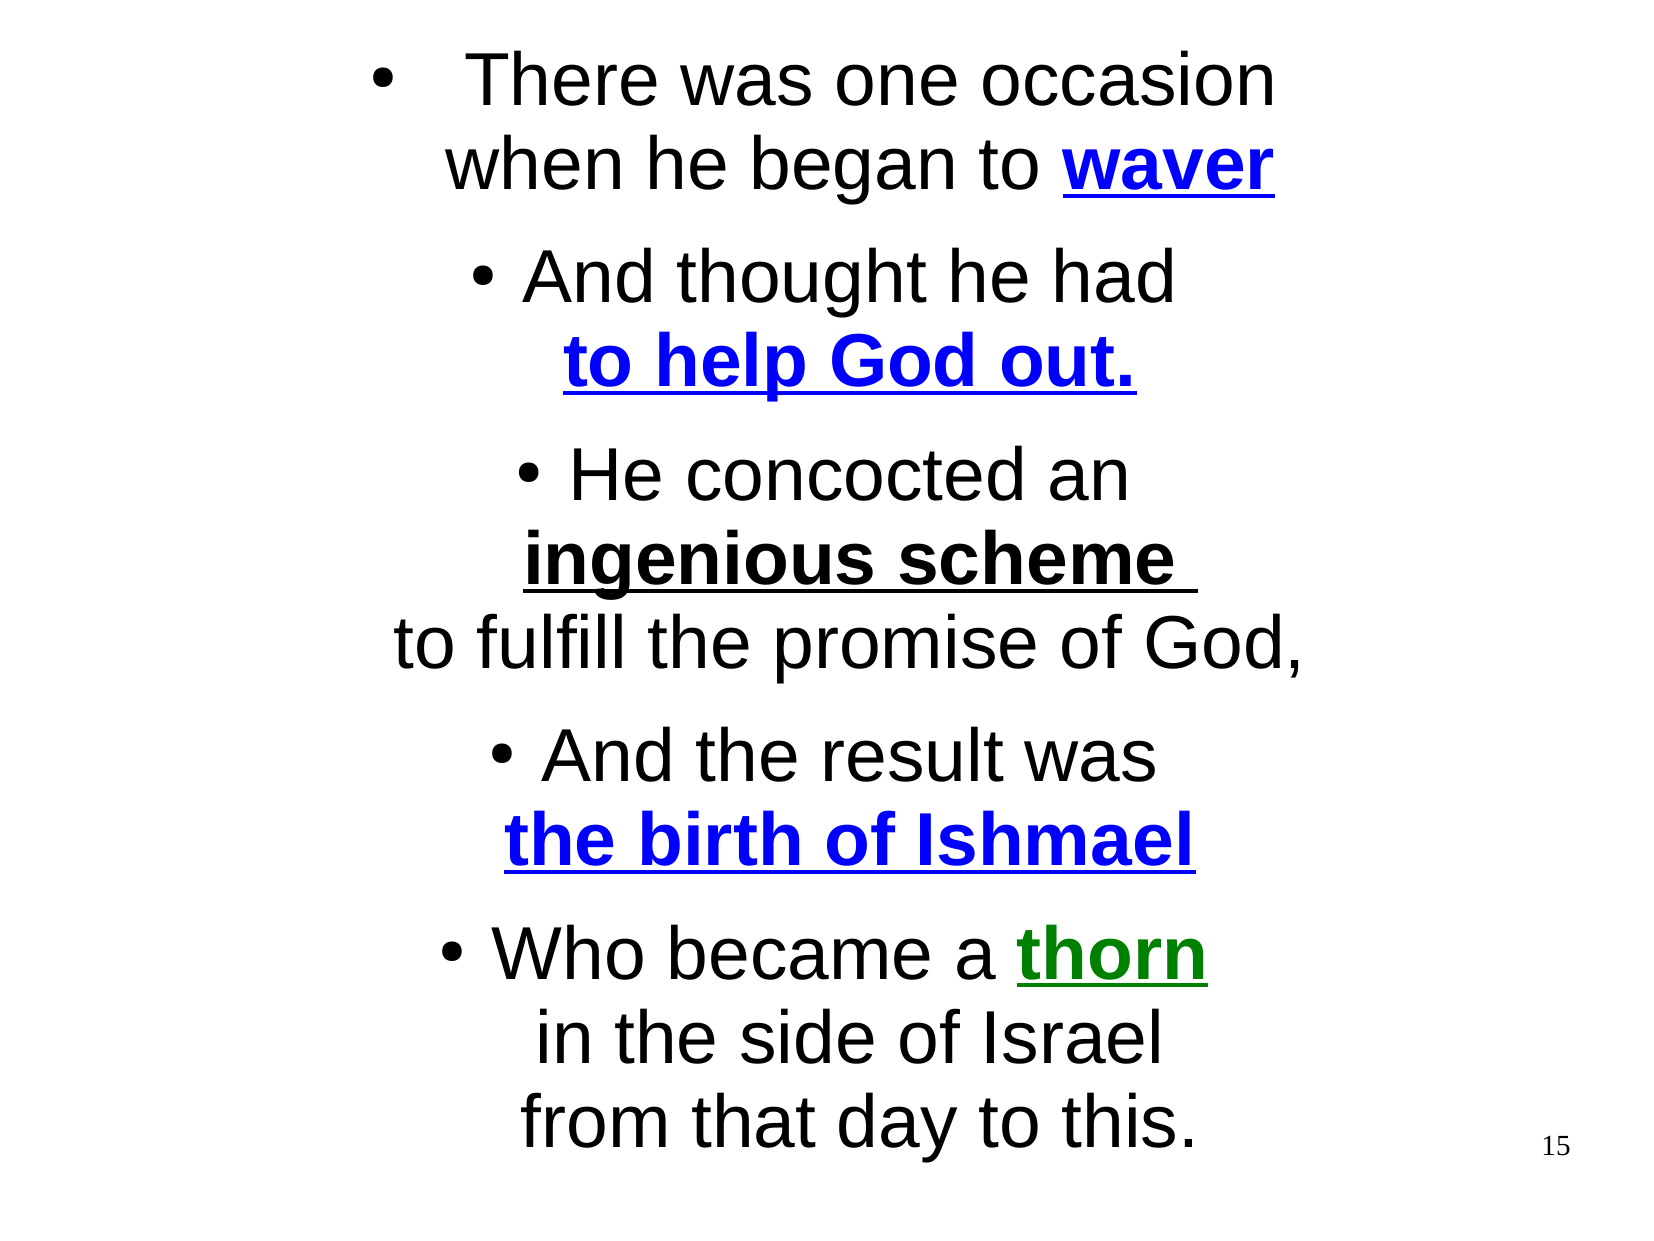

# There was one occasion when he began to waver
And thought he had
to help God out.
He concocted an
ingenious scheme
to fulfill the promise of God,
And the result was
the birth of Ishmael
Who became a thorn
in the side of Israel
from that day to this.
15